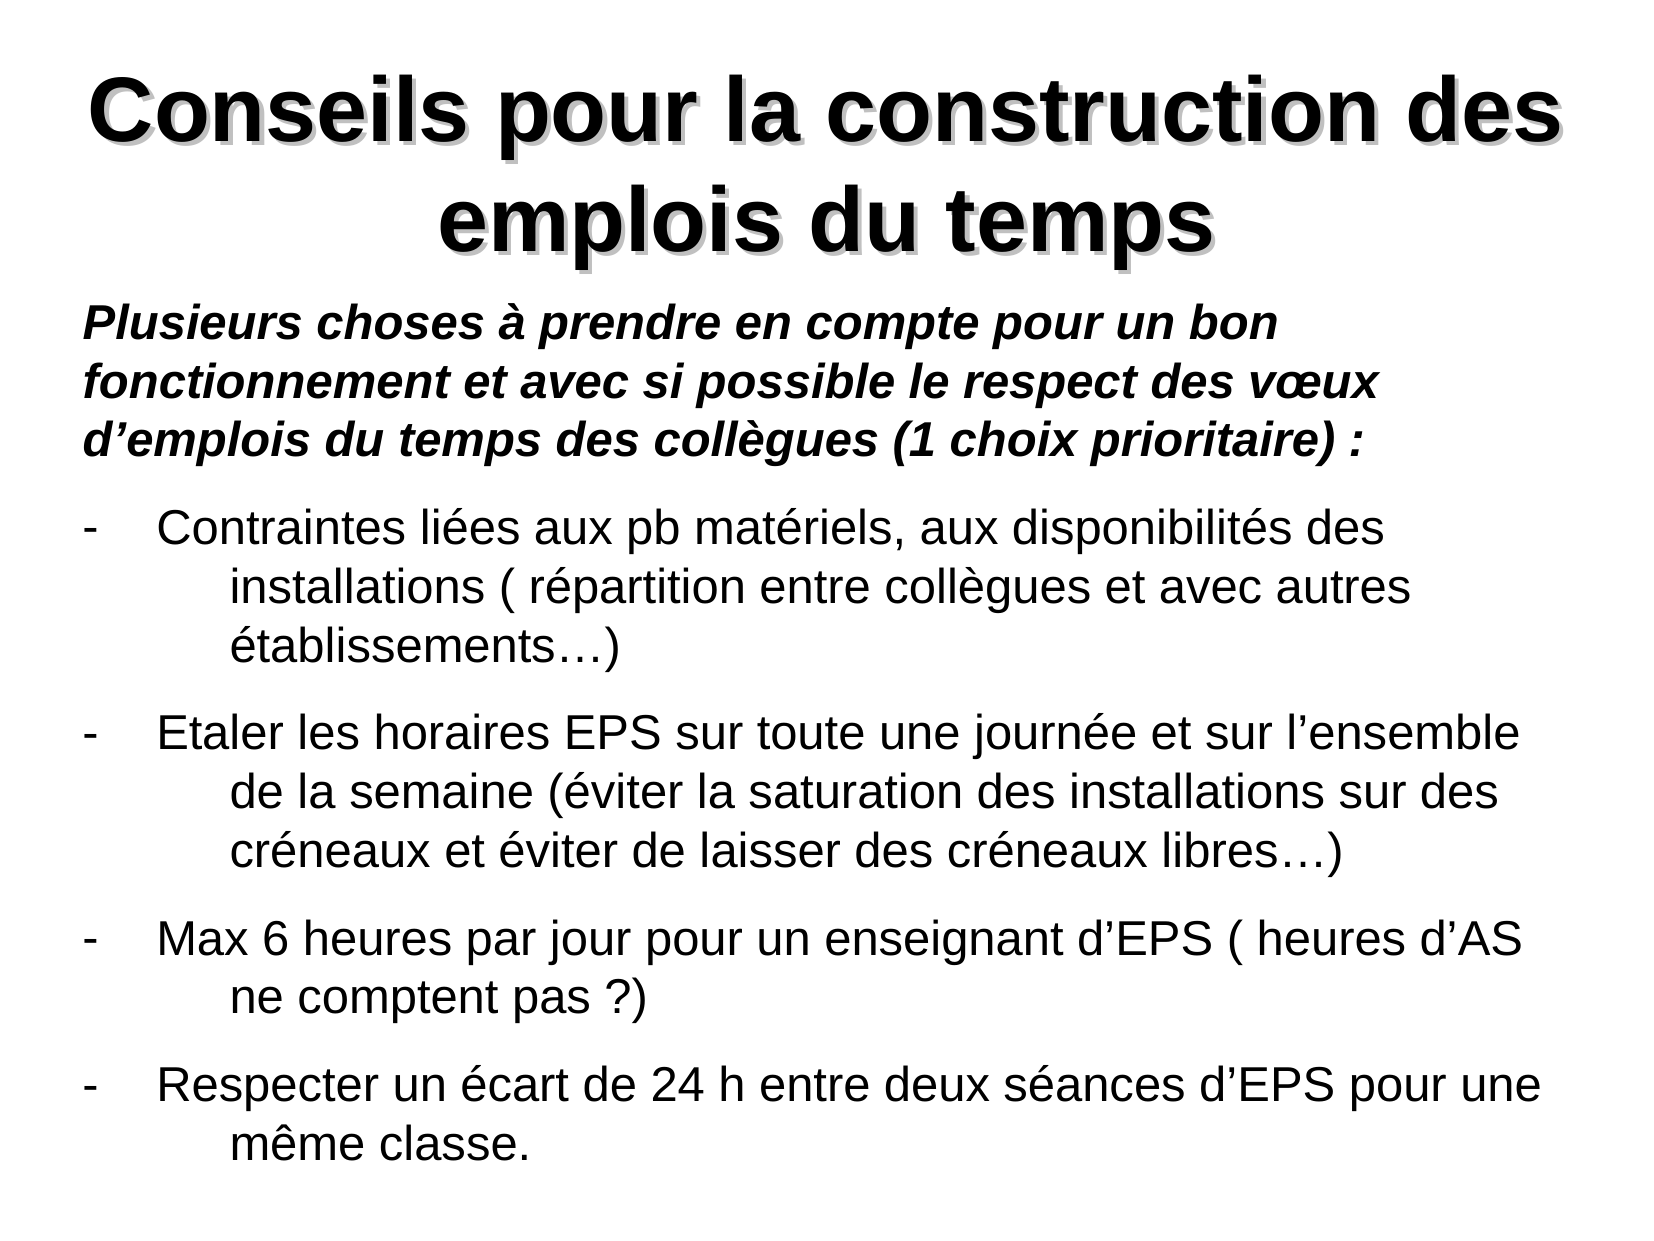

# Conseils pour la construction des emplois du temps
Plusieurs choses à prendre en compte pour un bon fonctionnement et avec si possible le respect des vœux d’emplois du temps des collègues (1 choix prioritaire) :
Contraintes liées aux pb matériels, aux disponibilités des installations ( répartition entre collègues et avec autres établissements…)
Etaler les horaires EPS sur toute une journée et sur l’ensemble de la semaine (éviter la saturation des installations sur des créneaux et éviter de laisser des créneaux libres…)
Max 6 heures par jour pour un enseignant d’EPS ( heures d’AS ne comptent pas ?)
Respecter un écart de 24 h entre deux séances d’EPS pour une même classe.